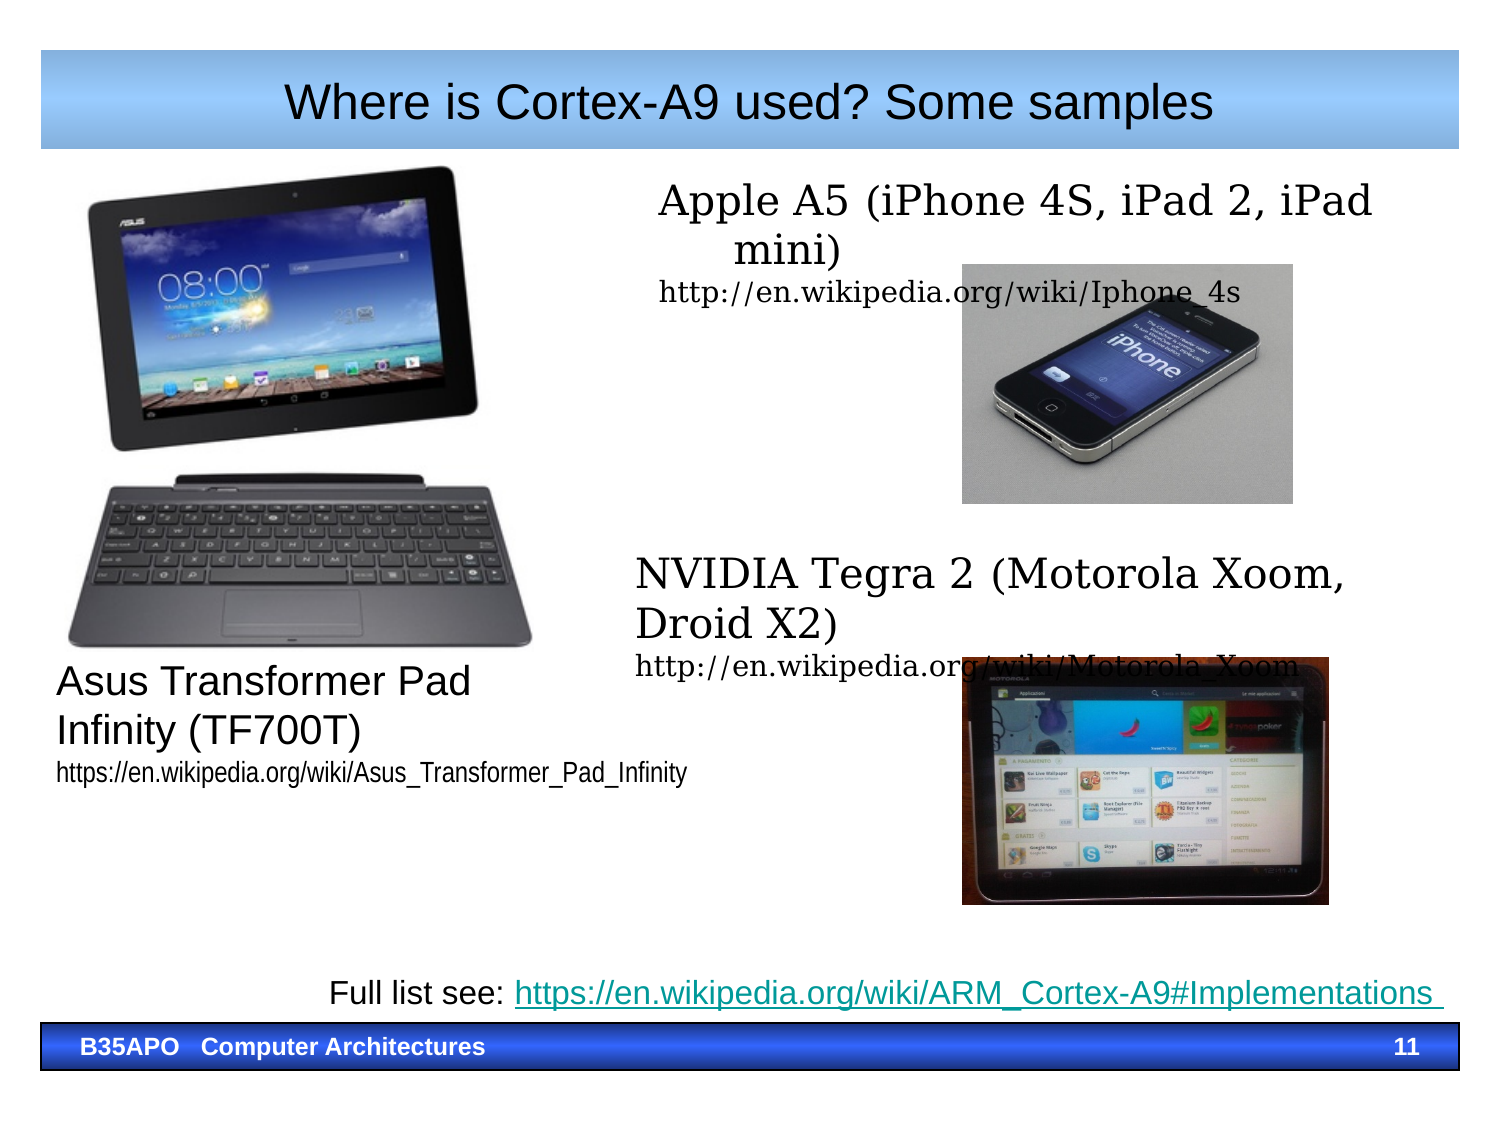

# Where is Cortex-A9 used? Some samples
Apple A5 (iPhone 4S, iPad 2, iPad mini)
http://en.wikipedia.org/wiki/Iphone_4s
NVIDIA Tegra 2 (Motorola Xoom, Droid X2)
http://en.wikipedia.org/wiki/Motorola_Xoom
Asus Transformer Pad
Infinity (TF700T)
https://en.wikipedia.org/wiki/Asus_Transformer_Pad_Infinity
Full list see: https://en.wikipedia.org/wiki/ARM_Cortex-A9#Implementations
B35APO Computer Architectures